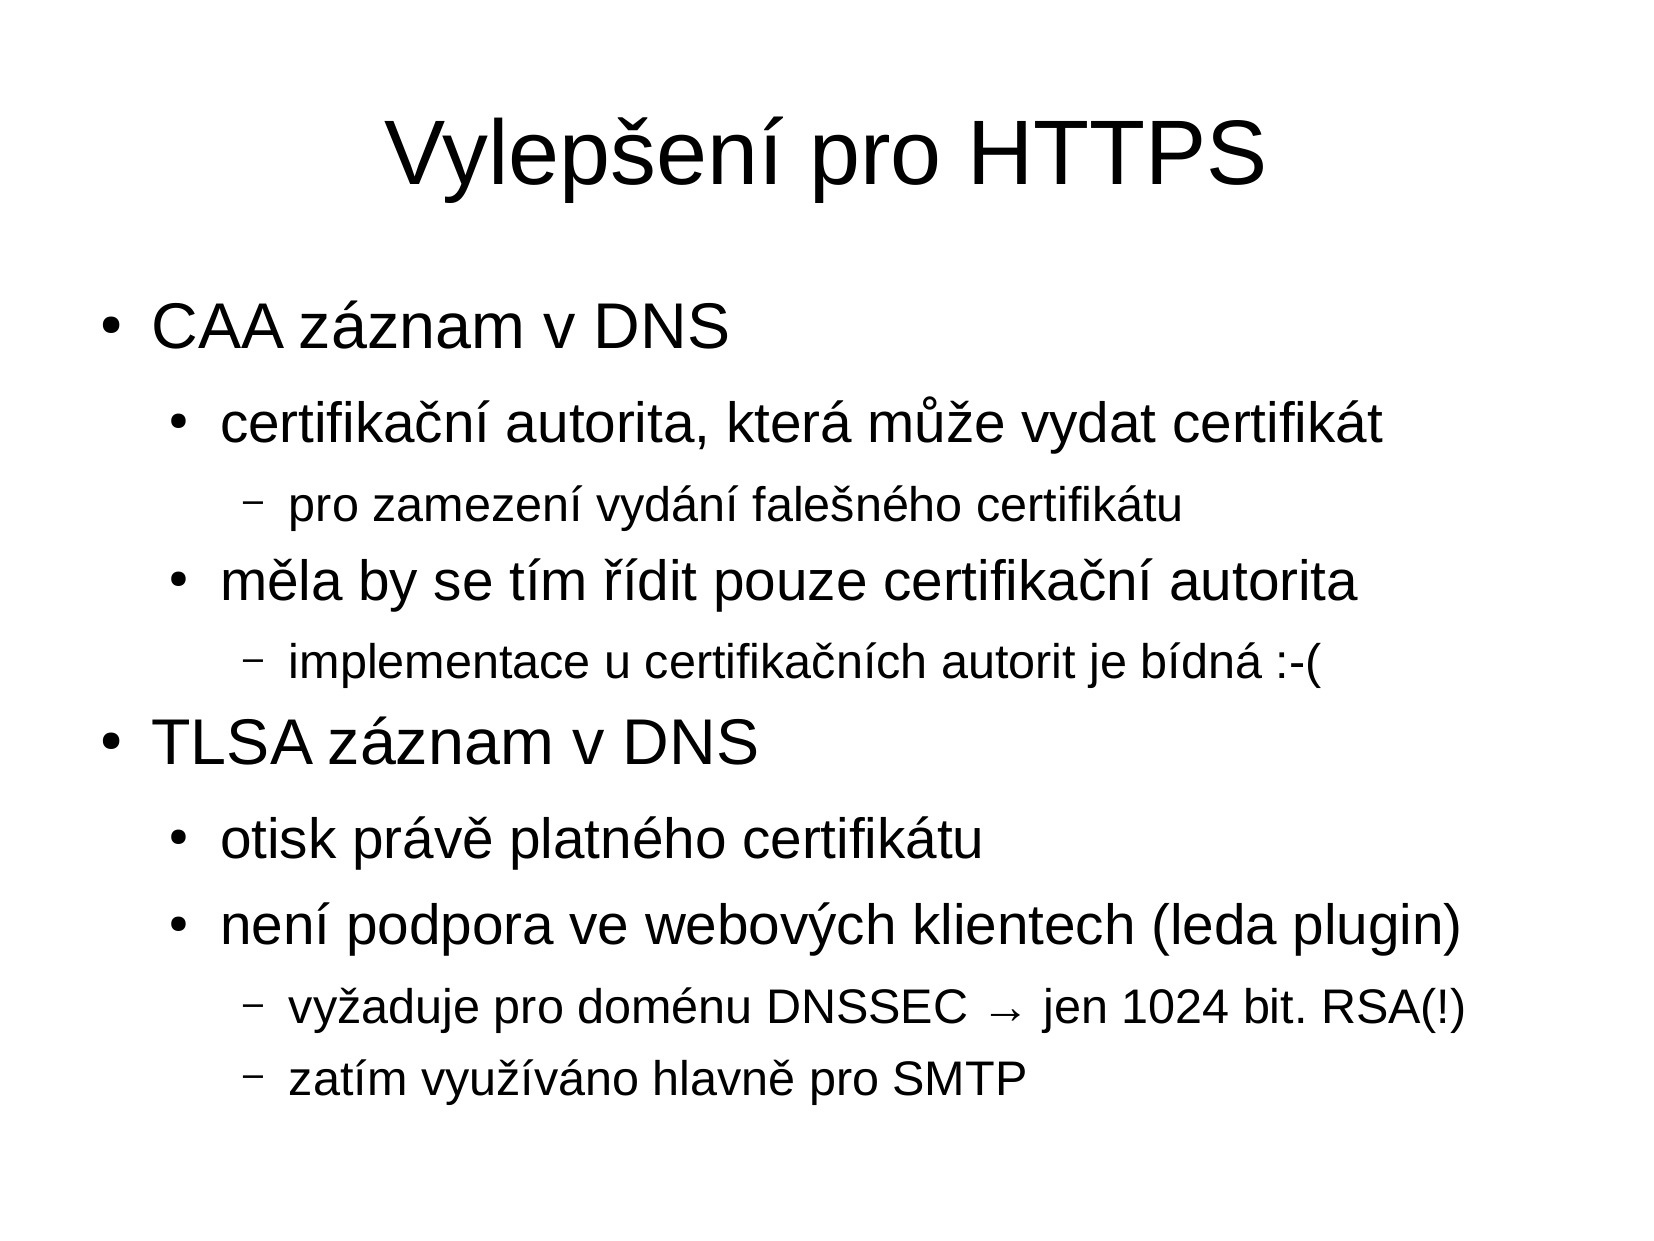

# Vylepšení pro HTTPS
CAA záznam v DNS
certifikační autorita, která může vydat certifikát
pro zamezení vydání falešného certifikátu
měla by se tím řídit pouze certifikační autorita
implementace u certifikačních autorit je bídná :-(
TLSA záznam v DNS
otisk právě platného certifikátu
není podpora ve webových klientech (leda plugin)
vyžaduje pro doménu DNSSEC → jen 1024 bit. RSA(!)
zatím využíváno hlavně pro SMTP